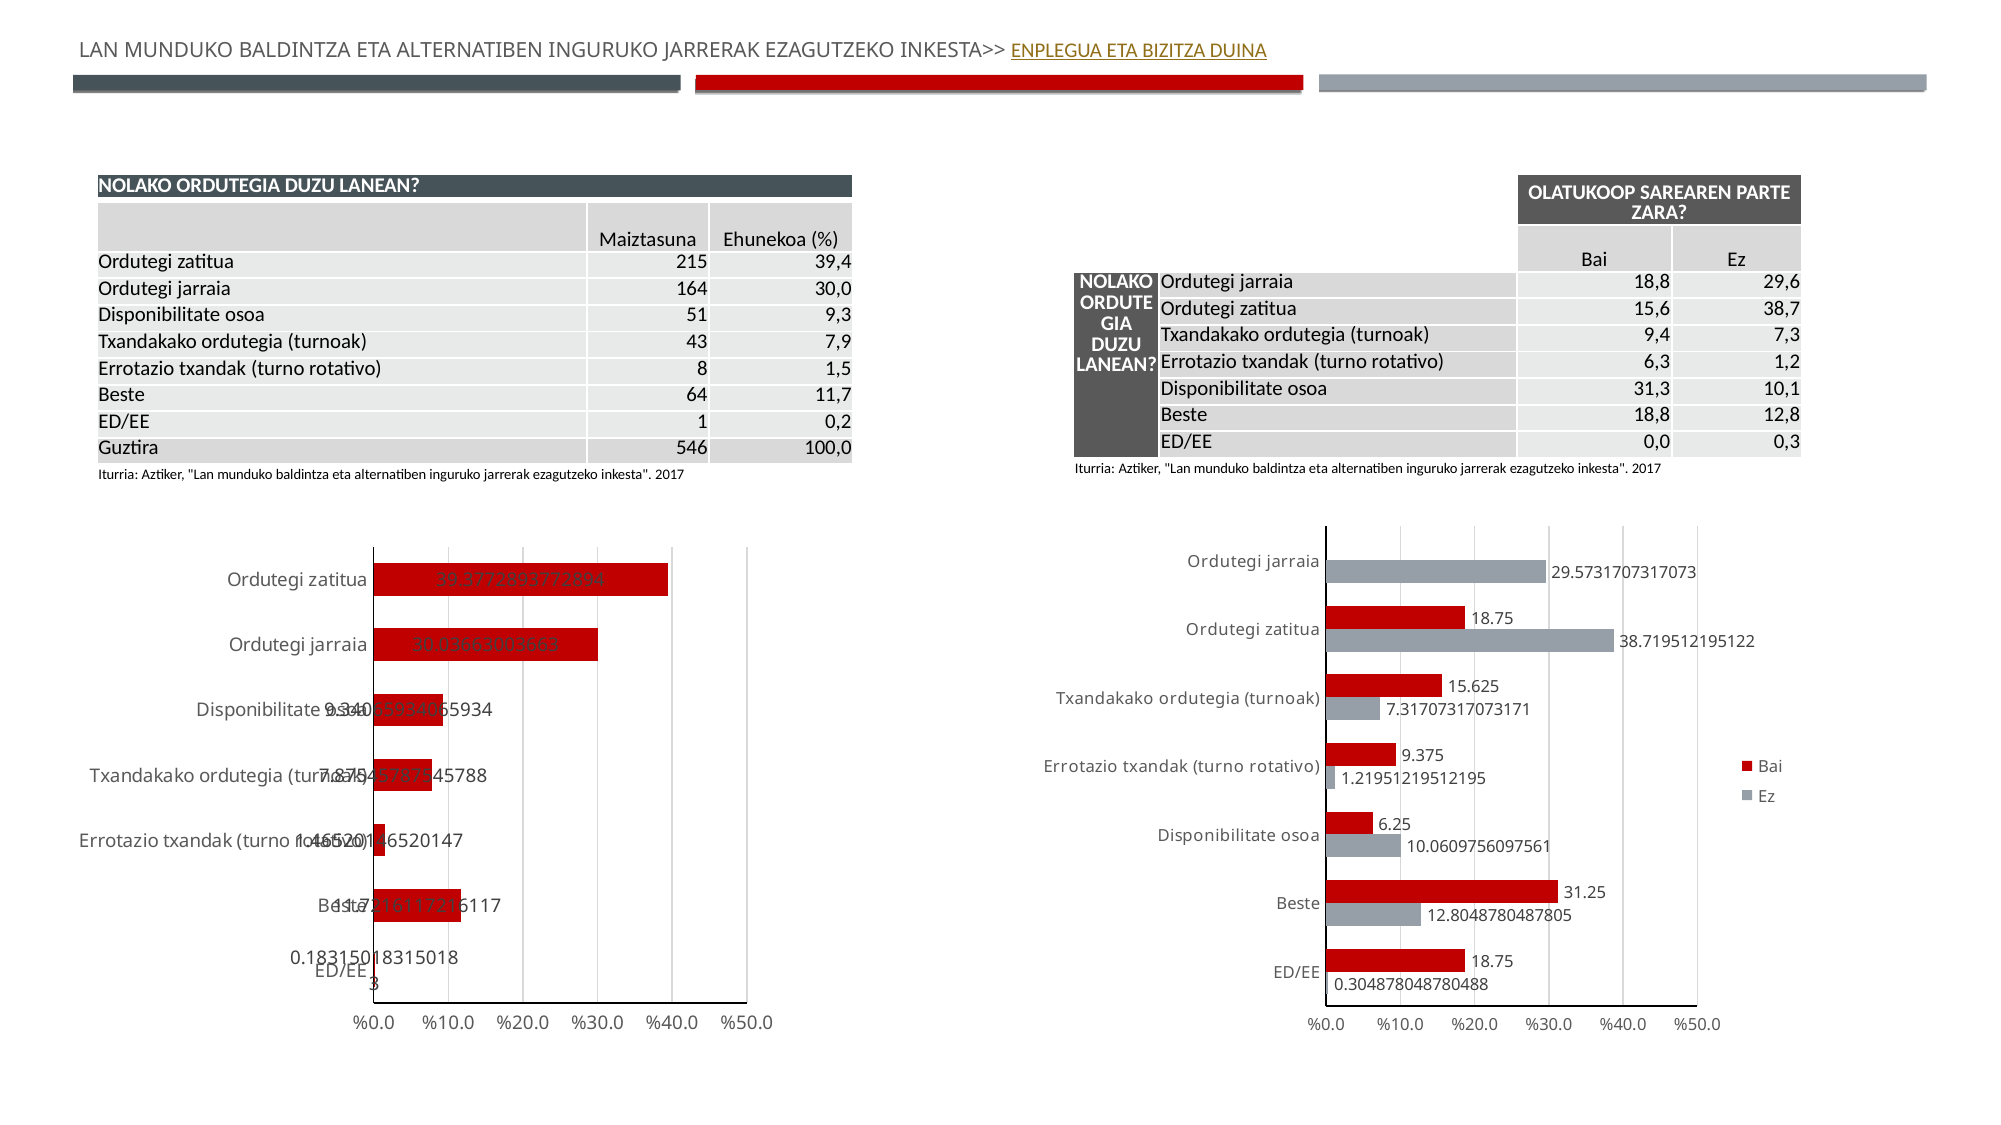

LAN MUNDUKO BALDINTZA ETA ALTERNATIBEN INGURUKO JARRERAK EZAGUTZEKO INKESTA>> ENPLEGUA ETA BIZITZA DUINA
| NOLAKO ORDUTEGIA DUZU LANEAN? | | |
| --- | --- | --- |
| | Maiztasuna | Ehunekoa (%) |
| Ordutegi zatitua | 215 | 39,4 |
| Ordutegi jarraia | 164 | 30,0 |
| Disponibilitate osoa | 51 | 9,3 |
| Txandakako ordutegia (turnoak) | 43 | 7,9 |
| Errotazio txandak (turno rotativo) | 8 | 1,5 |
| Beste | 64 | 11,7 |
| ED/EE | 1 | 0,2 |
| Guztira | 546 | 100,0 |
| Iturria: Aztiker, "Lan munduko baldintza eta alternatiben inguruko jarrerak ezagutzeko inkesta". 2017 | | |
| | | OLATUKOOP SAREAREN PARTE ZARA? | |
| --- | --- | --- | --- |
| | | Bai | Ez |
| NOLAKO ORDUTEGIA DUZU LANEAN? | Ordutegi jarraia | 18,8 | 29,6 |
| | Ordutegi zatitua | 15,6 | 38,7 |
| | Txandakako ordutegia (turnoak) | 9,4 | 7,3 |
| | Errotazio txandak (turno rotativo) | 6,3 | 1,2 |
| | Disponibilitate osoa | 31,3 | 10,1 |
| | Beste | 18,8 | 12,8 |
| | ED/EE | 0,0 | 0,3 |
| Iturria: Aztiker, "Lan munduko baldintza eta alternatiben inguruko jarrerak ezagutzeko inkesta". 2017 | | | |
### Chart
| Category | Ez | Bai |
|---|---|---|
| ED/EE | 0.304878048780488 | 18.75 |
| Beste | 12.8048780487805 | 31.25 |
| Disponibilitate osoa | 10.0609756097561 | 6.25 |
| Errotazio txandak (turno rotativo) | 1.21951219512195 | 9.375 |
| Txandakako ordutegia (turnoak) | 7.31707317073171 | 15.625 |
| Ordutegi zatitua | 38.719512195122 | 18.75 |
| Ordutegi jarraia | 29.5731707317073 | None |
### Chart
| Category | |
|---|---|
| ED/EE | 0.183150183150183 |
| Beste | 11.7216117216117 |
| Errotazio txandak (turno rotativo) | 1.46520146520147 |
| Txandakako ordutegia (turnoak) | 7.87545787545788 |
| Disponibilitate osoa | 9.34065934065934 |
| Ordutegi jarraia | 30.03663003663 |
| Ordutegi zatitua | 39.3772893772894 |